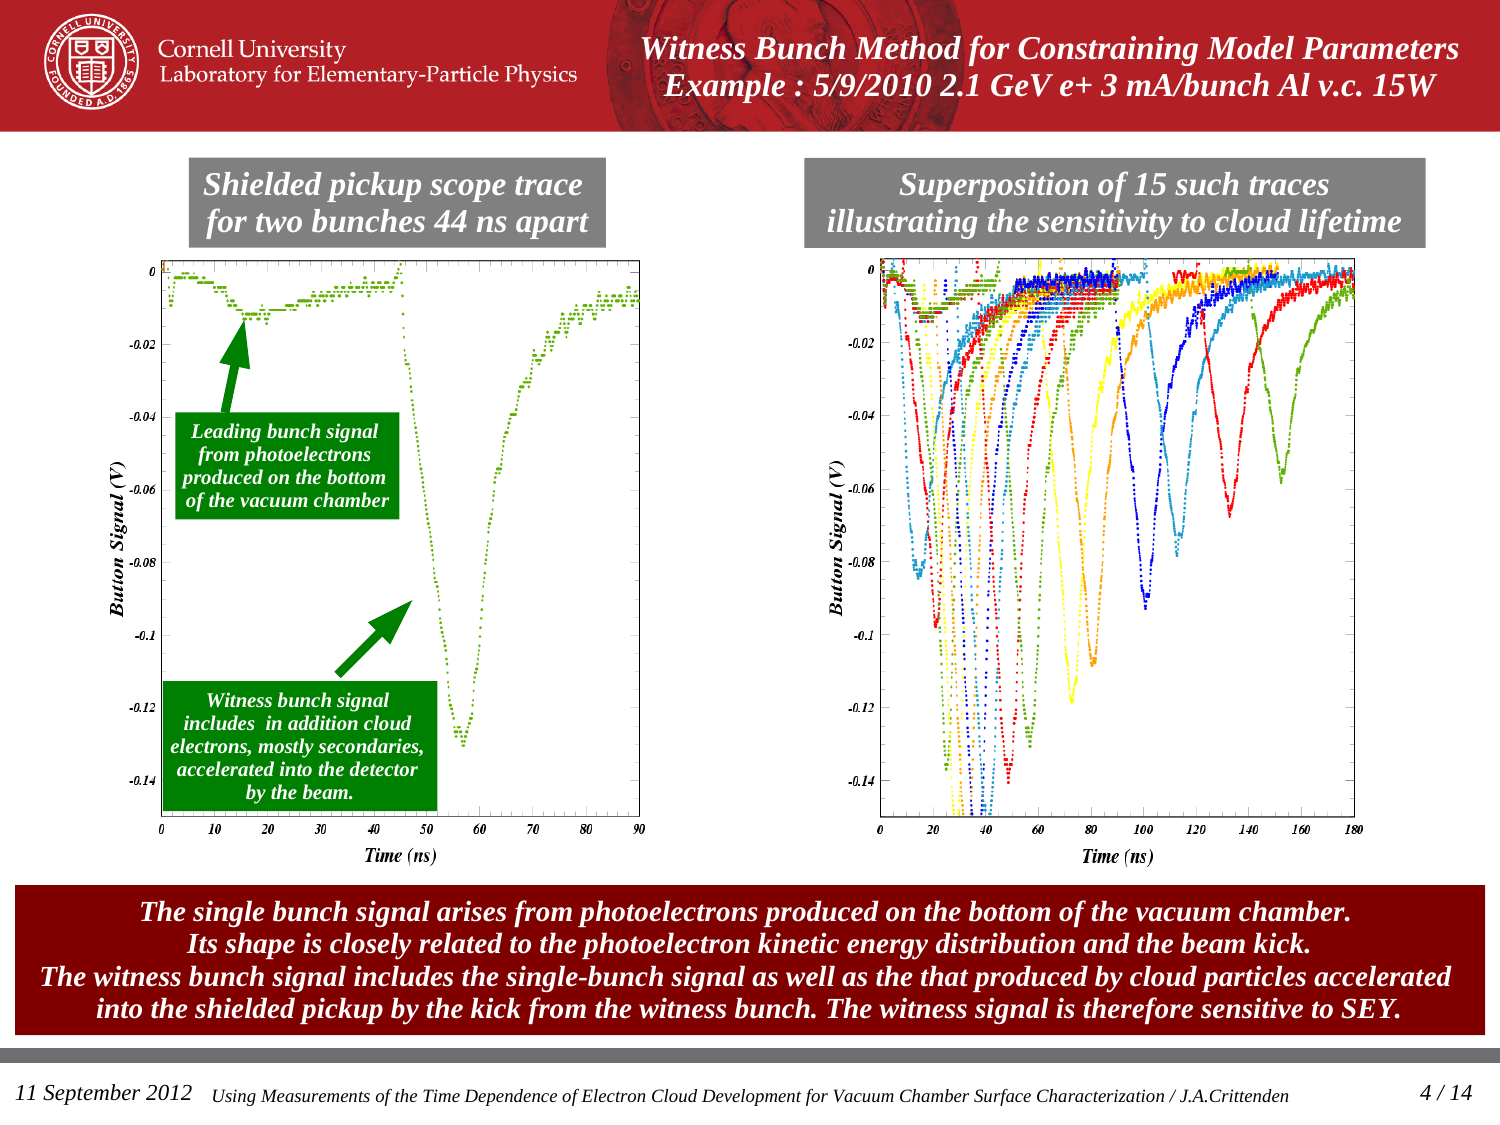

Witness Bunch Method for Constraining Model Parameters
Example : 5/9/2010 2.1 GeV e+ 3 mA/bunch Al v.c. 15W
Shielded pickup scope trace
for two bunches 44 ns apart
Superposition of 15 such traces
illustrating the sensitivity to cloud lifetime
Leading bunch signal
from photoelectrons
produced on the bottom
of the vacuum chamber
Witness bunch signal
includes in addition cloud
electrons, mostly secondaries,
accelerated into the detector
by the beam.
The single bunch signal arises from photoelectrons produced on the bottom of the vacuum chamber.
Its shape is closely related to the photoelectron kinetic energy distribution and the beam kick.
The witness bunch signal includes the single-bunch signal as well as the that produced by cloud particles accelerated into the shielded pickup by the kick from the witness bunch. The witness signal is therefore sensitive to SEY.